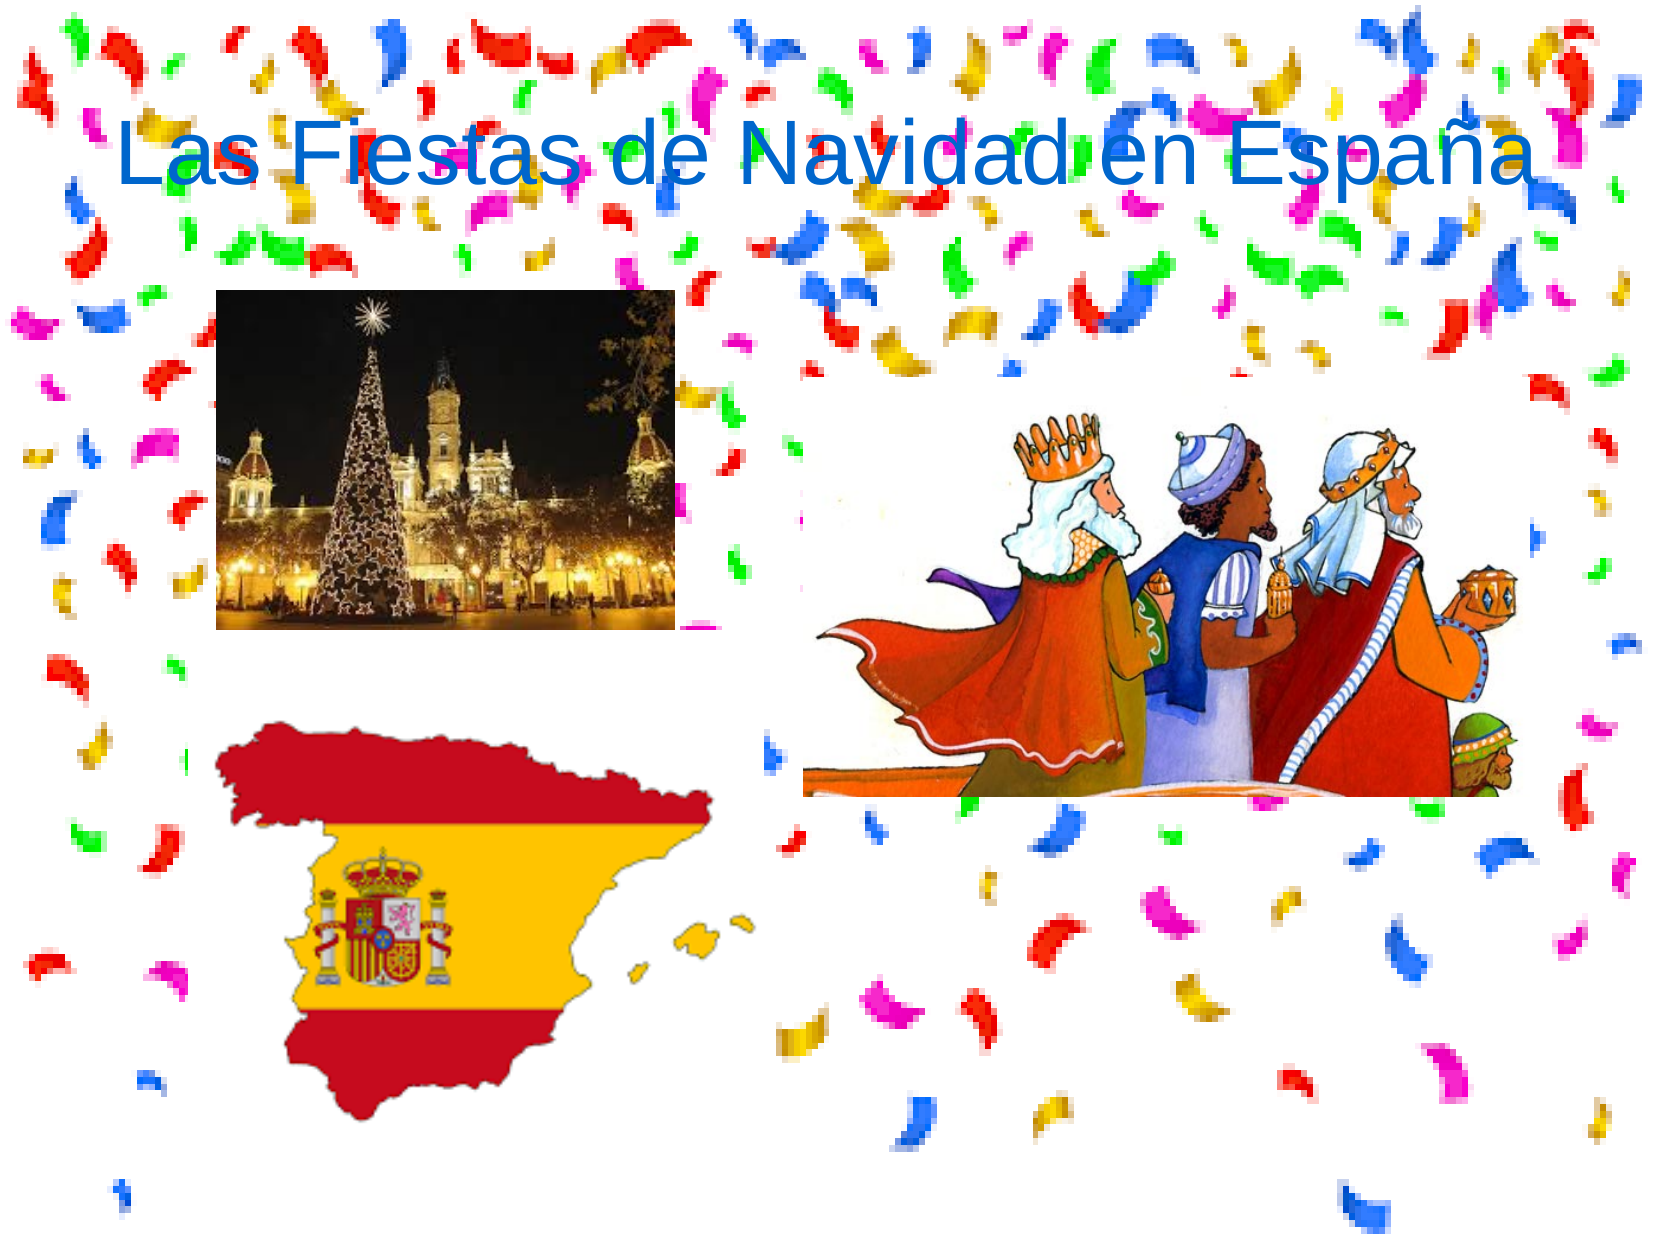

# Las Fiestas de Navidad en España